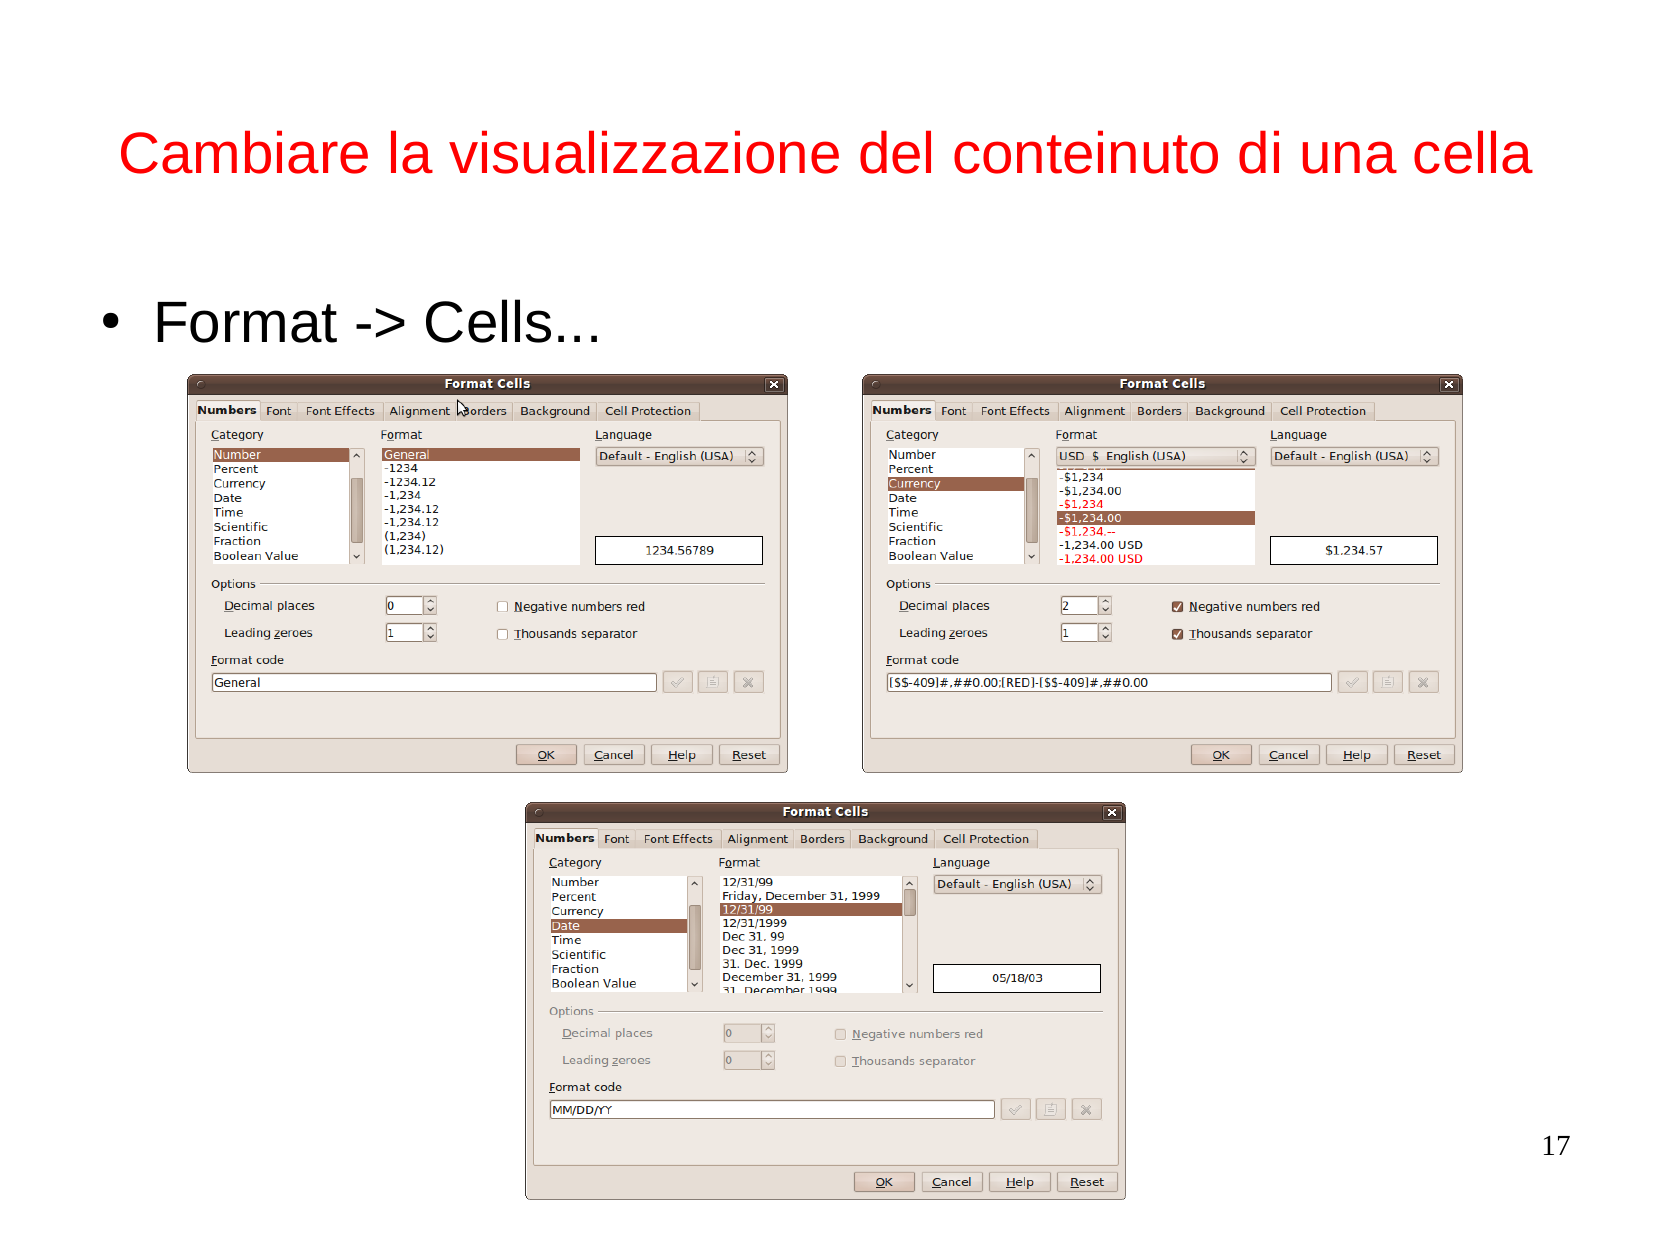

# Cambiare la visualizzazione del conteinuto di una cella
Format -> Cells...
LibreOffice Calc
17